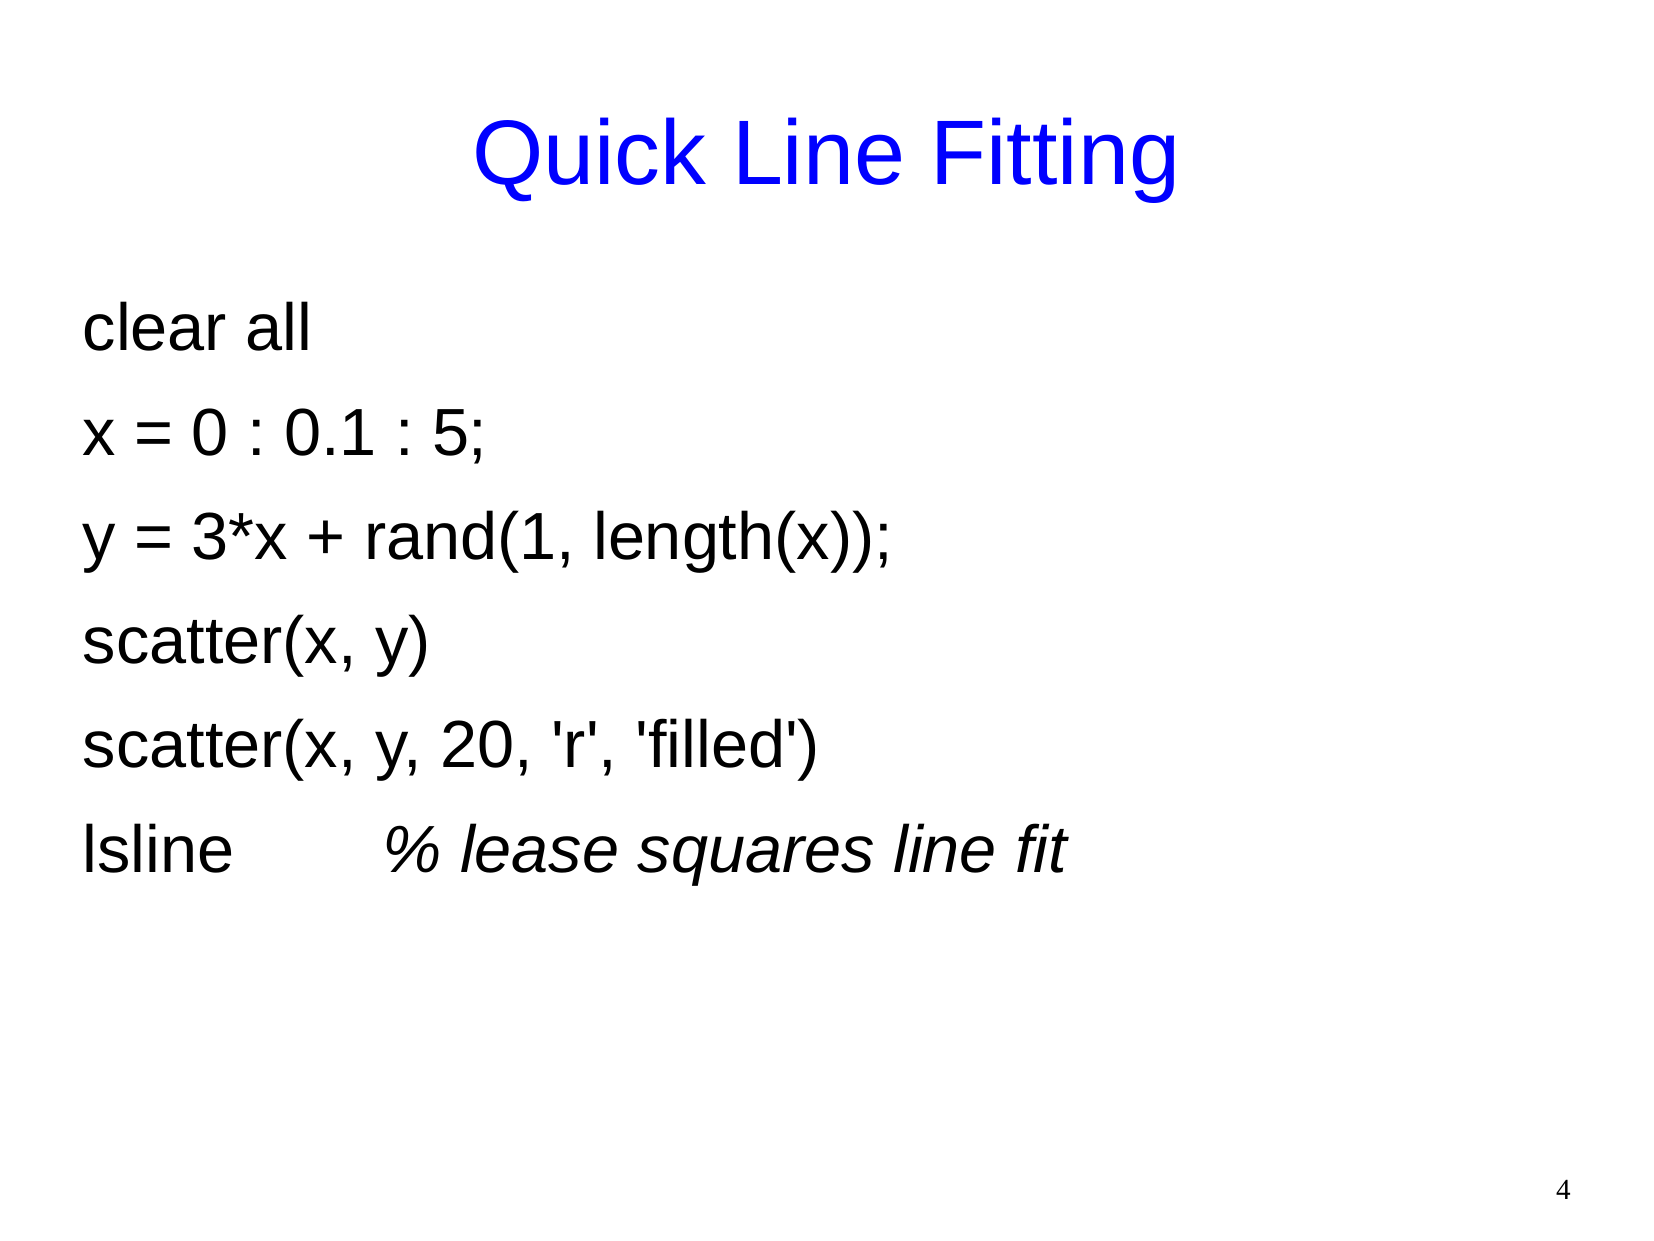

# Quick Line Fitting
clear all
x = 0 : 0.1 : 5;
y = 3*x + rand(1, length(x));
scatter(x, y)
scatter(x, y, 20, 'r', 'filled')
lsline % lease squares line fit
4